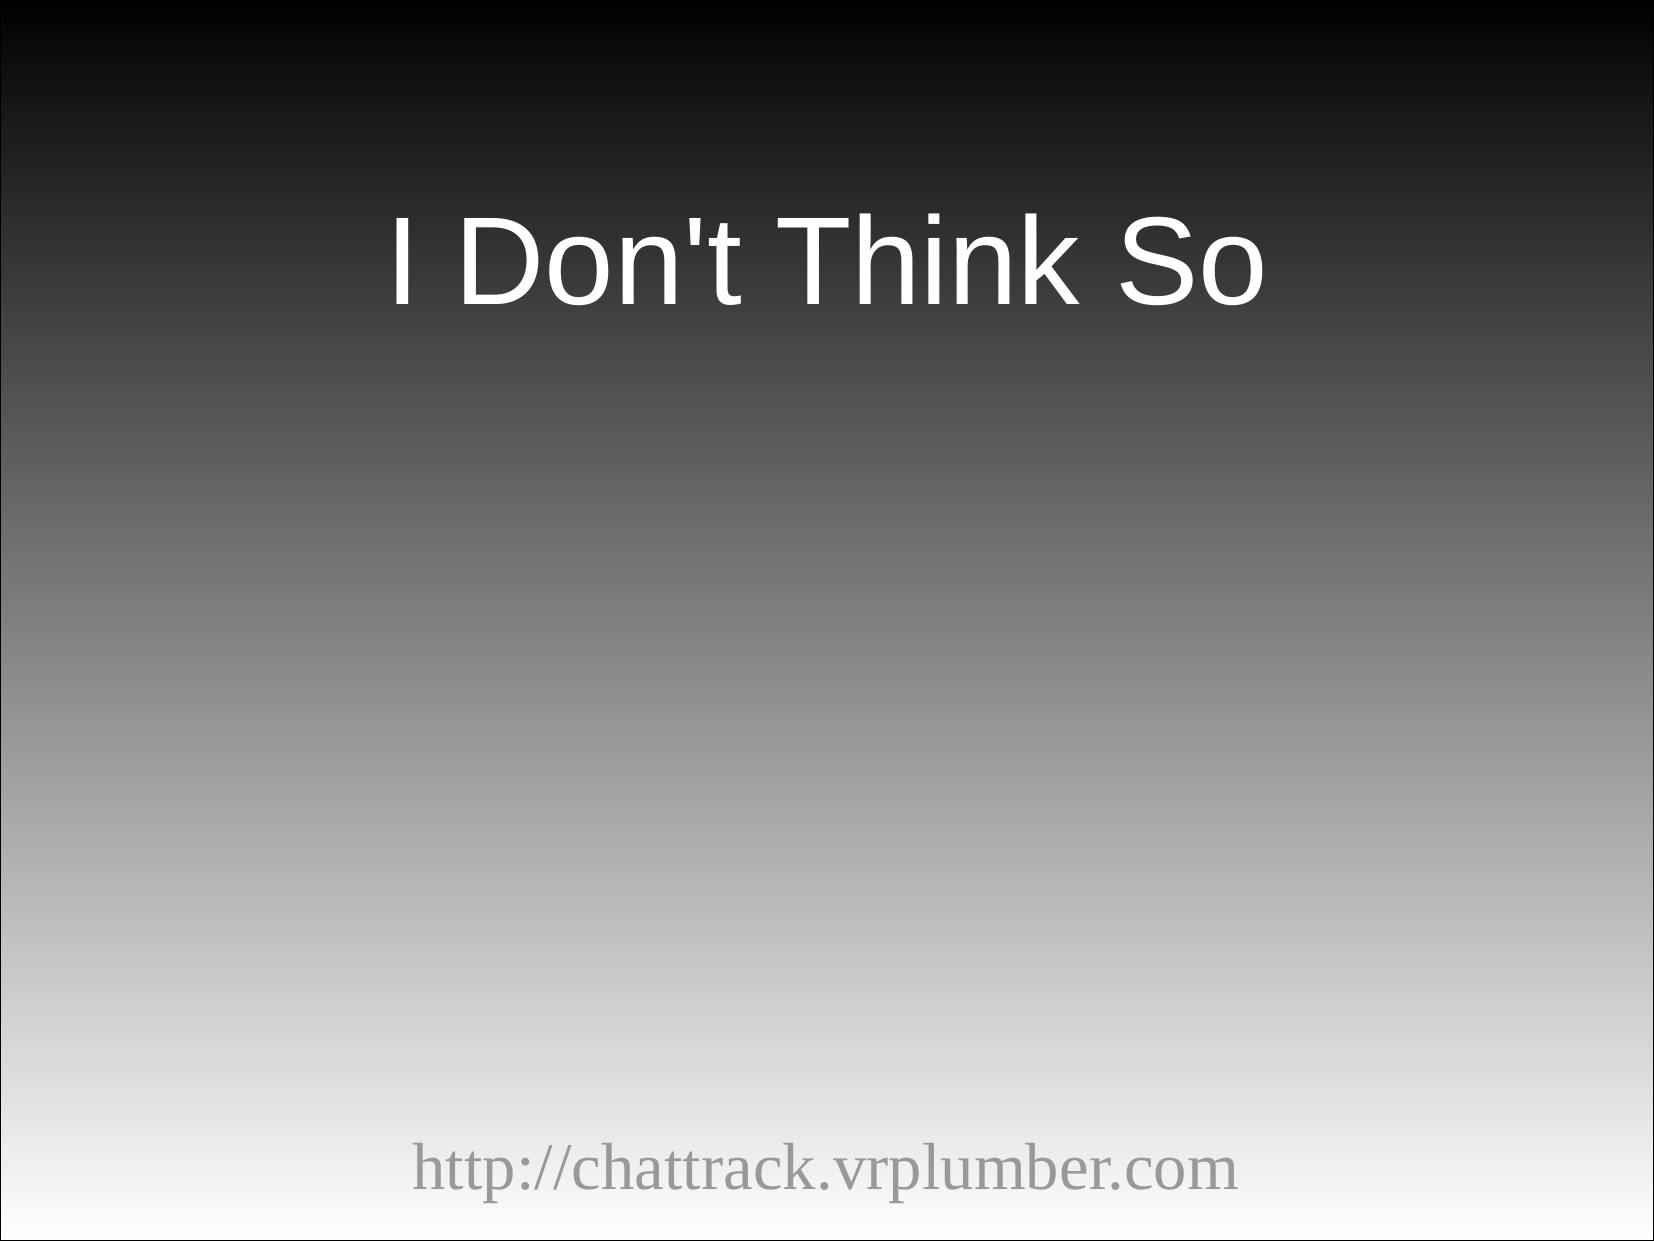

# I Don't Think So
http://chattrack.vrplumber.com
30